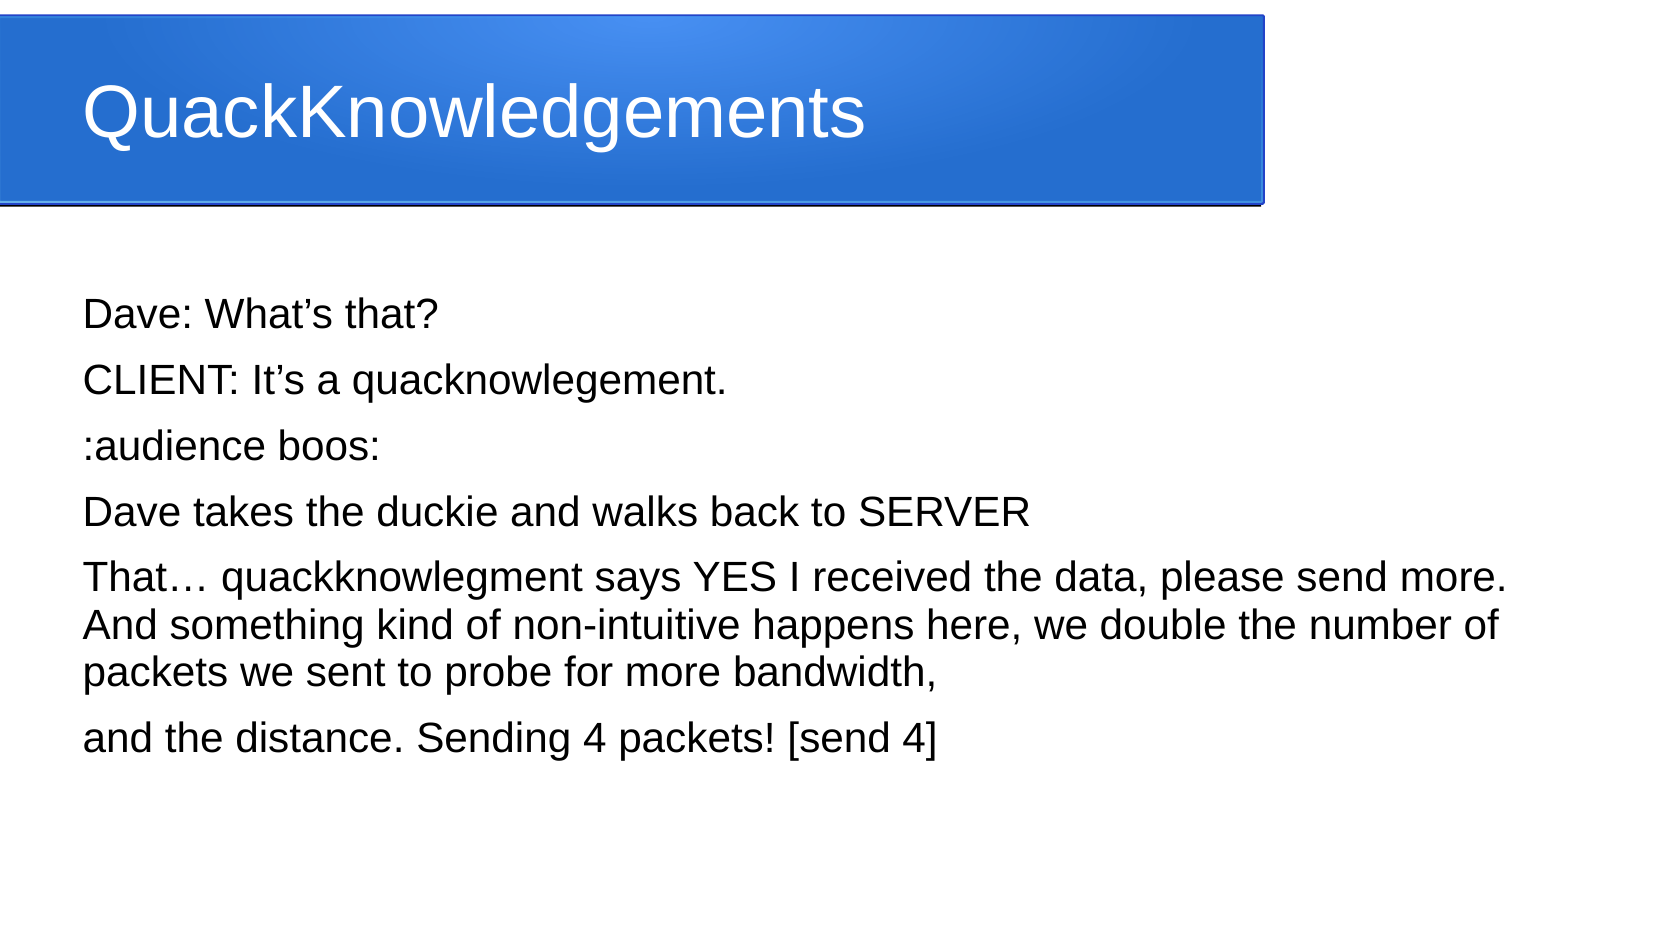

# QuackKnowledgements
Dave: What’s that?
CLIENT: It’s a quacknowlegement.
:audience boos:
Dave takes the duckie and walks back to SERVER
That… quackknowlegment says YES I received the data, please send more. And something kind of non-intuitive happens here, we double the number of packets we sent to probe for more bandwidth,
and the distance. Sending 4 packets! [send 4]